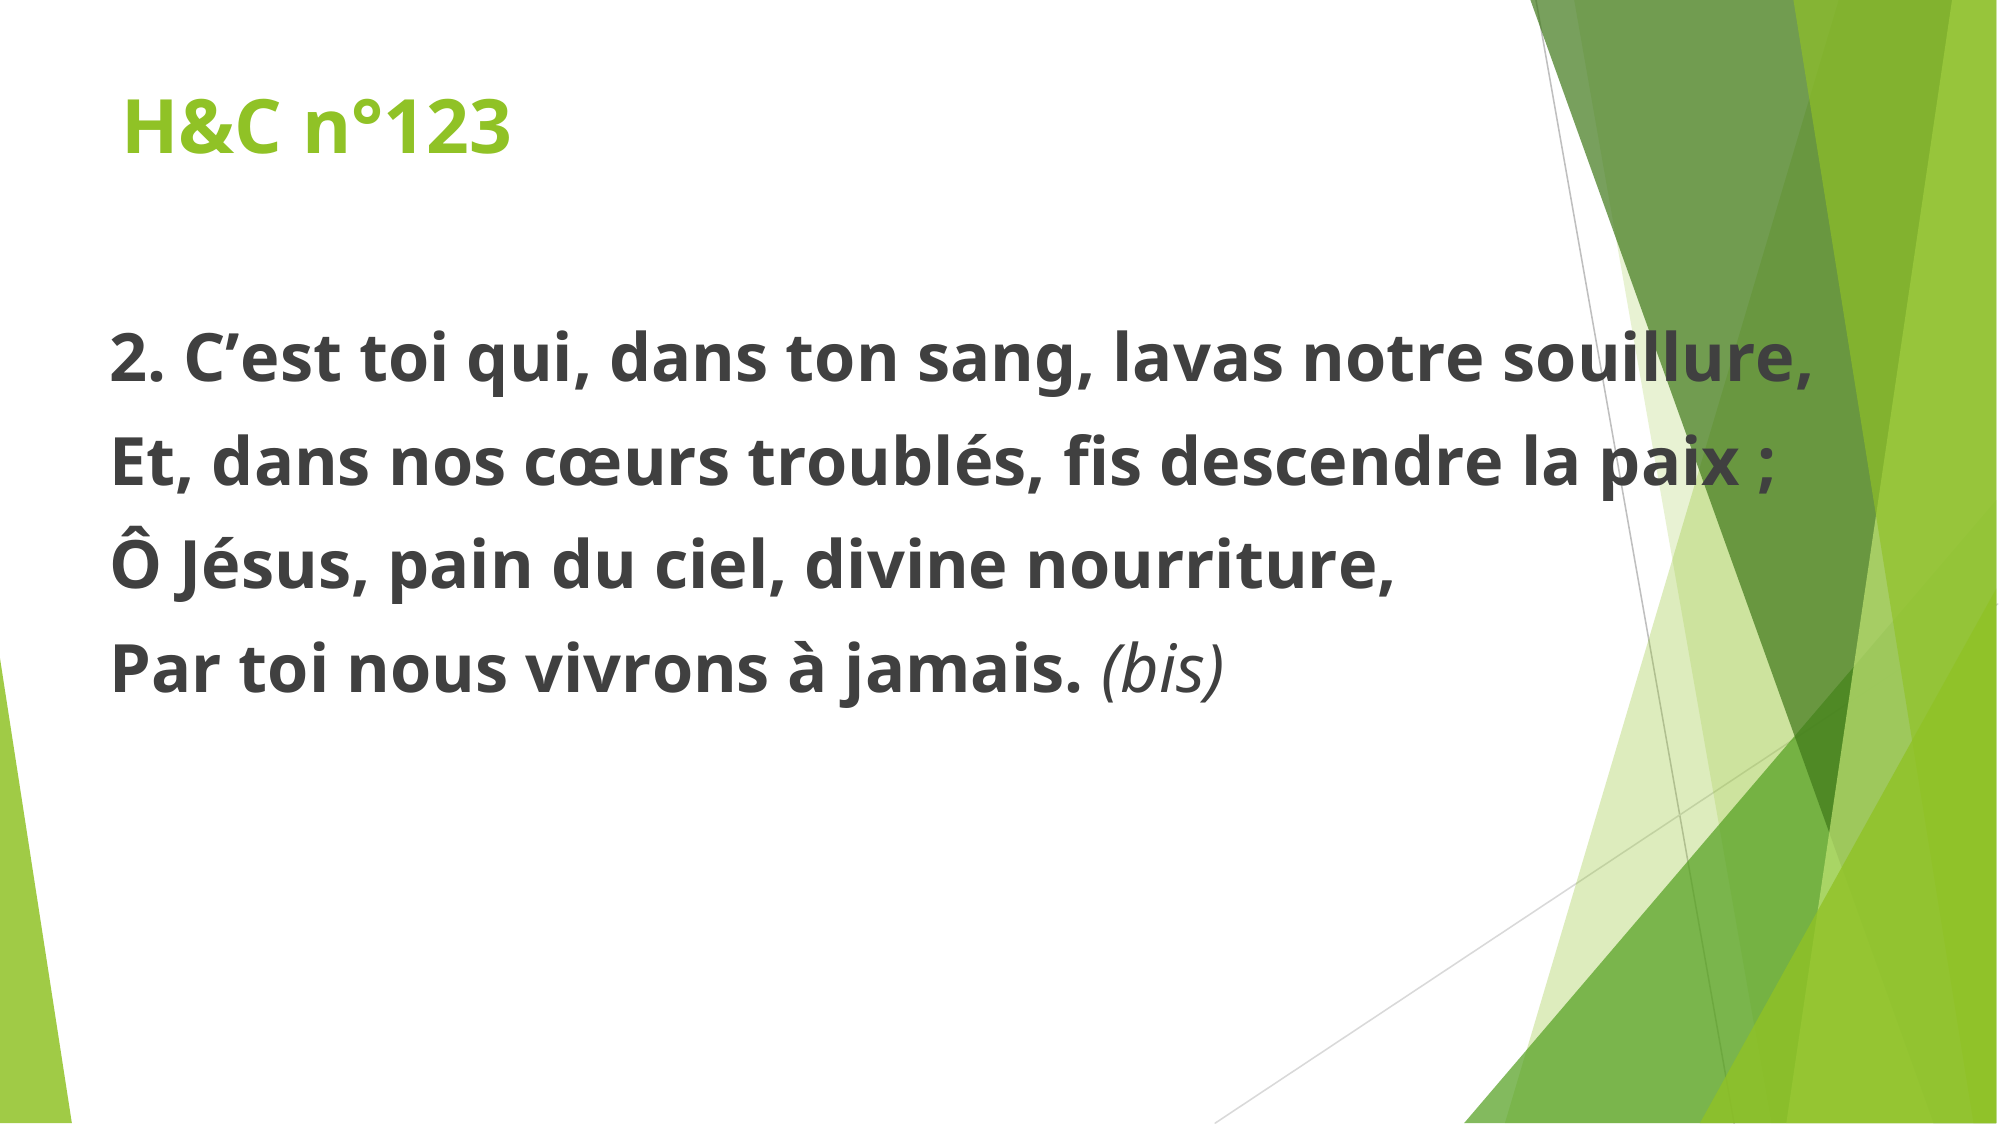

H&C n°123
2. C’est toi qui, dans ton sang, lavas notre souillure,
Et, dans nos cœurs troublés, fis descendre la paix ;
Ô Jésus, pain du ciel, divine nourriture,
Par toi nous vivrons à jamais. (bis)